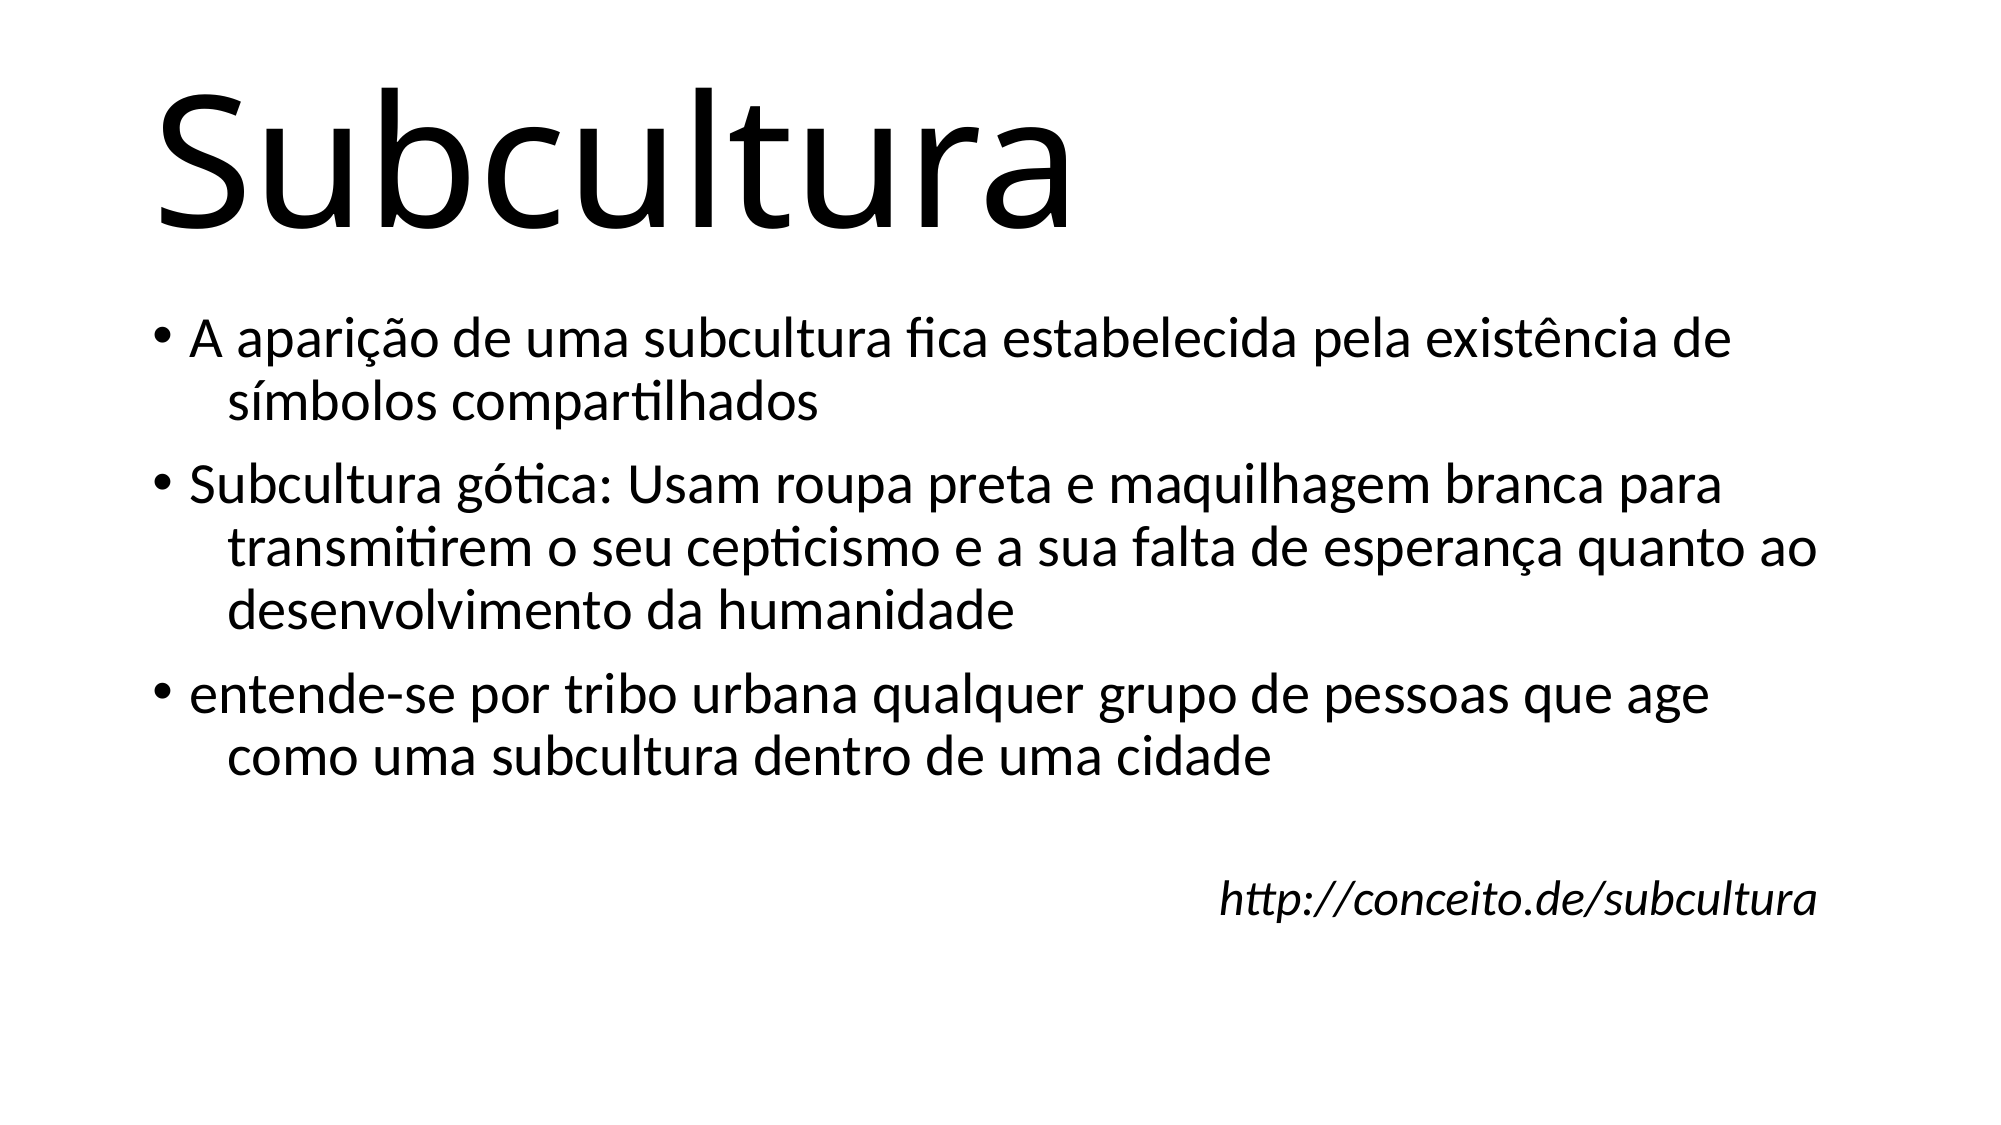

# Subcultura
A aparição de uma subcultura fica estabelecida pela existência de símbolos compartilhados
Subcultura gótica: Usam roupa preta e maquilhagem branca para transmitirem o seu cepticismo e a sua falta de esperança quanto ao desenvolvimento da humanidade
entende-se por tribo urbana qualquer grupo de pessoas que age como uma subcultura dentro de uma cidade
http://conceito.de/subcultura